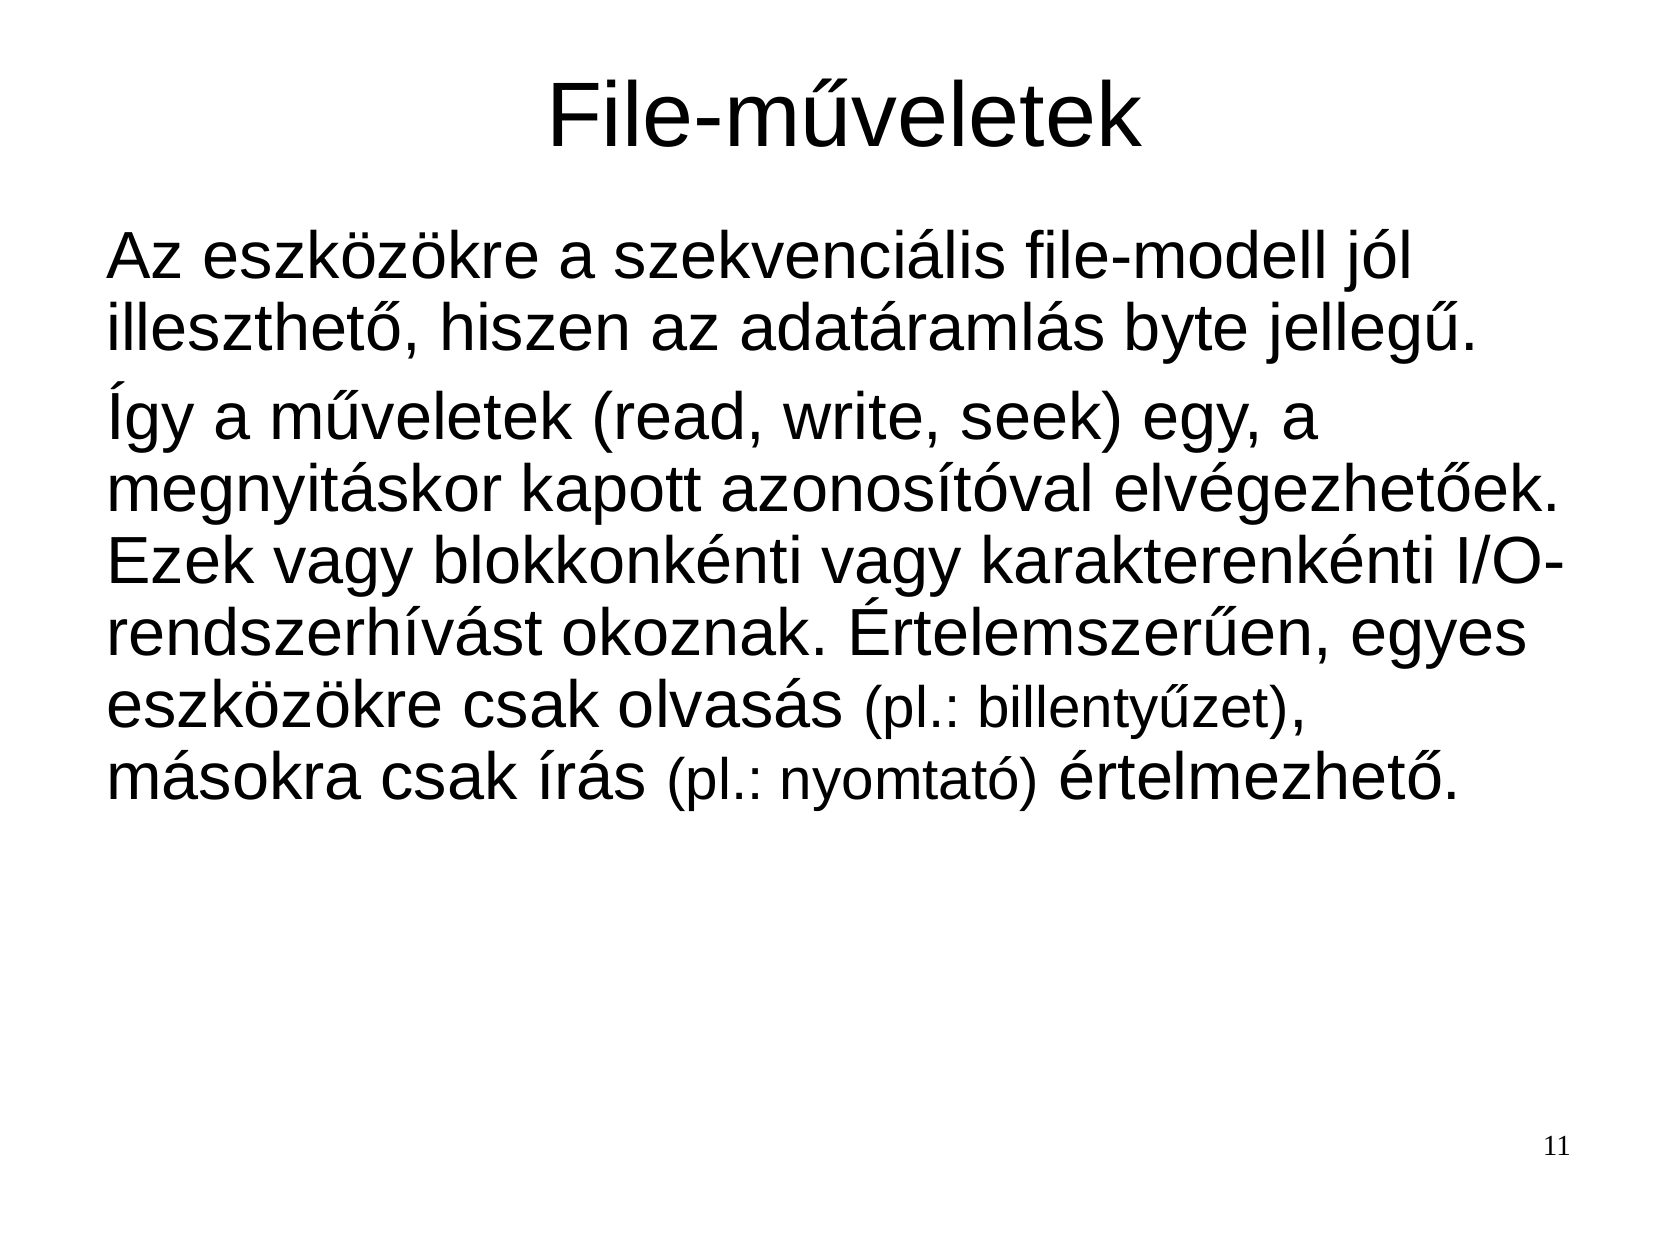

# File-műveletek
Az eszközökre a szekvenciális file-modell jól illeszthető, hiszen az adatáramlás byte jellegű.
Így a műveletek (read, write, seek) egy, a megnyitáskor kapott azonosítóval elvégezhetőek. Ezek vagy blokkonkénti vagy karakterenkénti I/O-rendszerhívást okoznak. Értelemszerűen, egyes eszközökre csak olvasás (pl.: billentyűzet), másokra csak írás (pl.: nyomtató) értelmezhető.
11